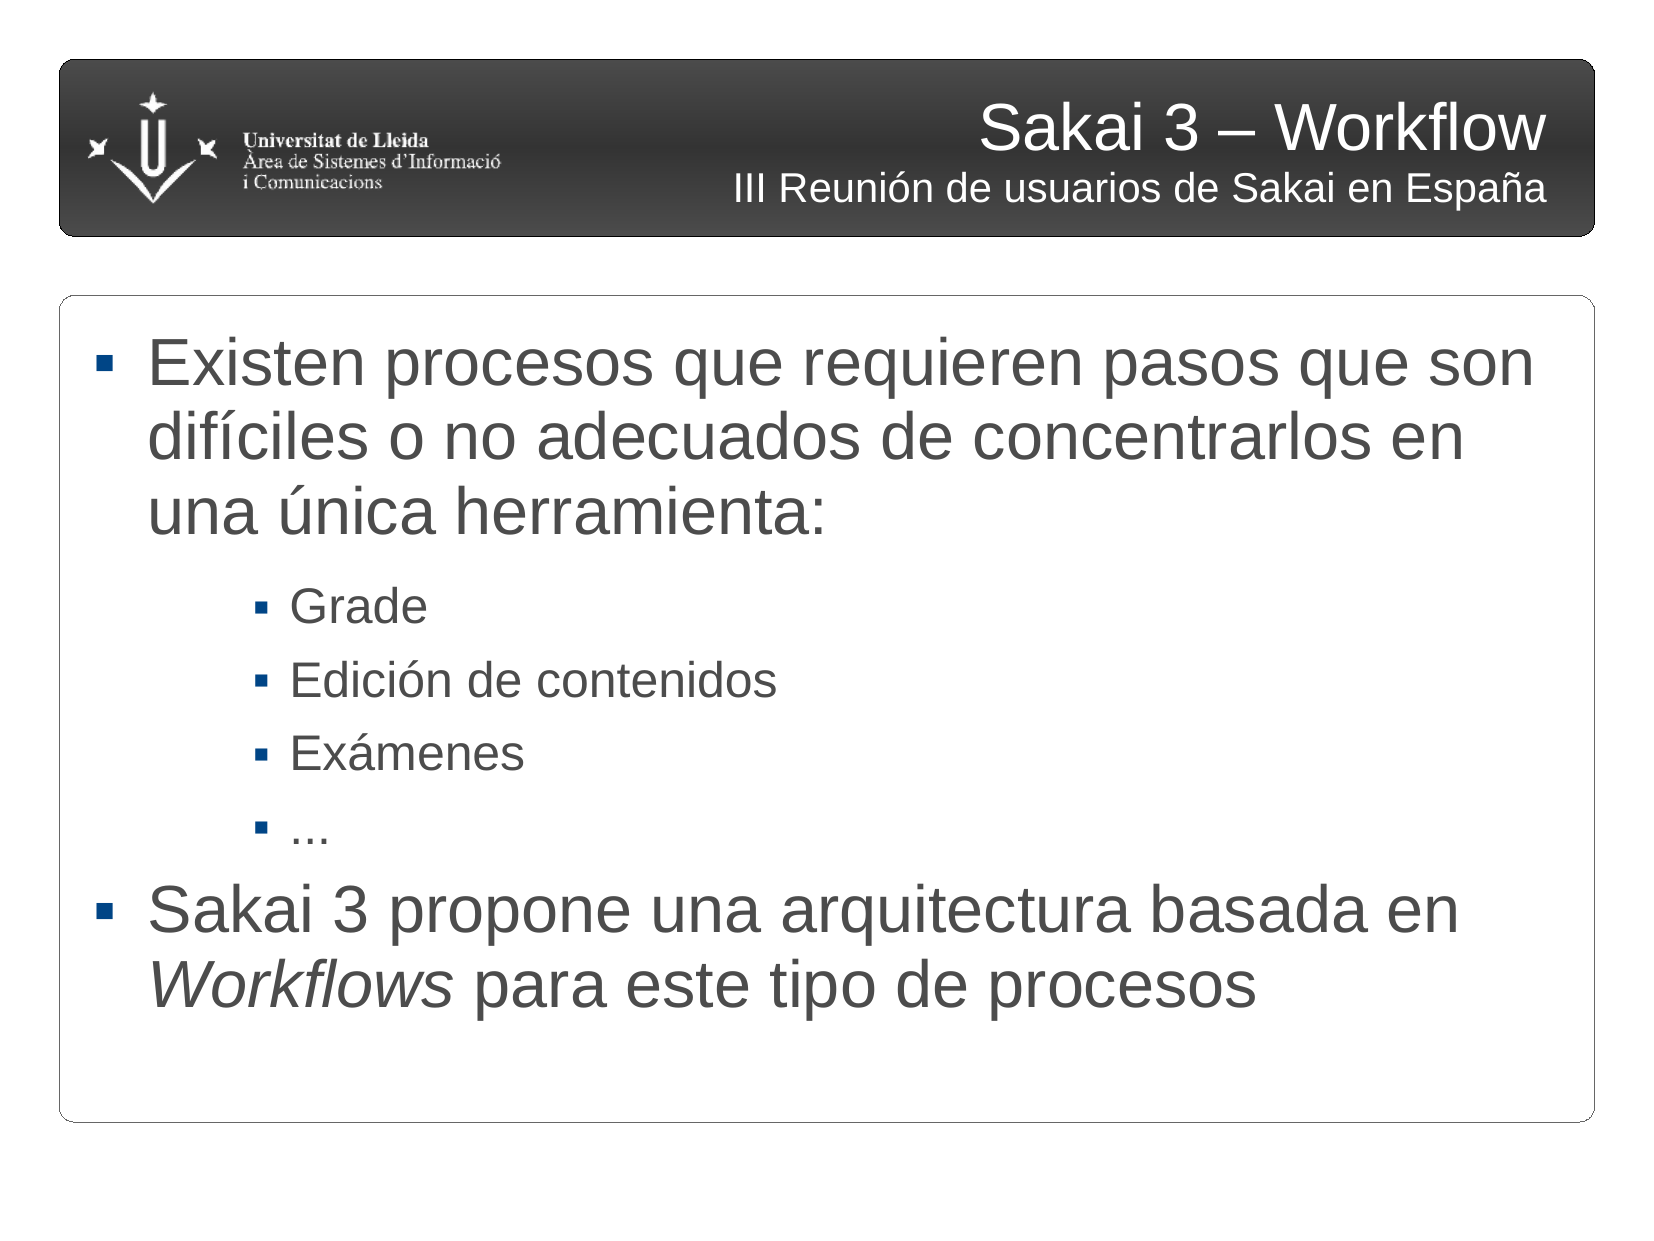

# Sakai 3 – Workflow III Reunión de usuarios de Sakai en España
Existen procesos que requieren pasos que son difíciles o no adecuados de concentrarlos en una única herramienta:
Grade
Edición de contenidos
Exámenes
...
Sakai 3 propone una arquitectura basada en Workflows para este tipo de procesos